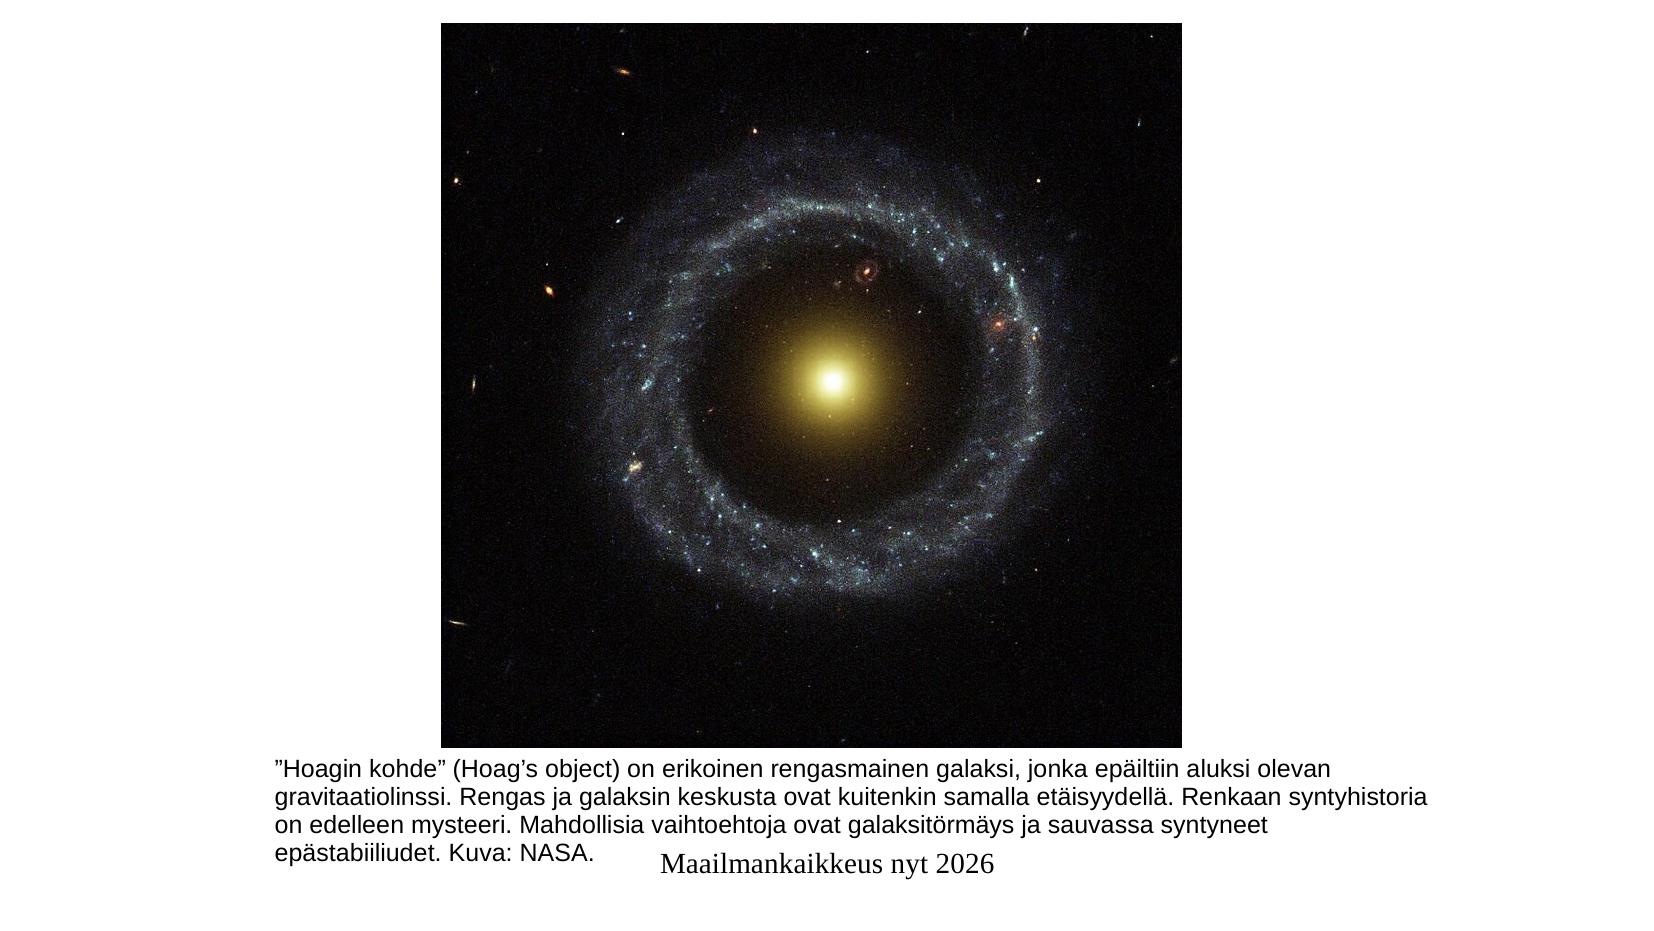

”Hoagin kohde” (Hoag’s object) on erikoinen rengasmainen galaksi, jonka epäiltiin aluksi olevan
gravitaatiolinssi. Rengas ja galaksin keskusta ovat kuitenkin samalla etäisyydellä. Renkaan syntyhistoria
on edelleen mysteeri. Mahdollisia vaihtoehtoja ovat galaksitörmäys ja sauvassa syntyneet
epästabiiliudet. Kuva: NASA.